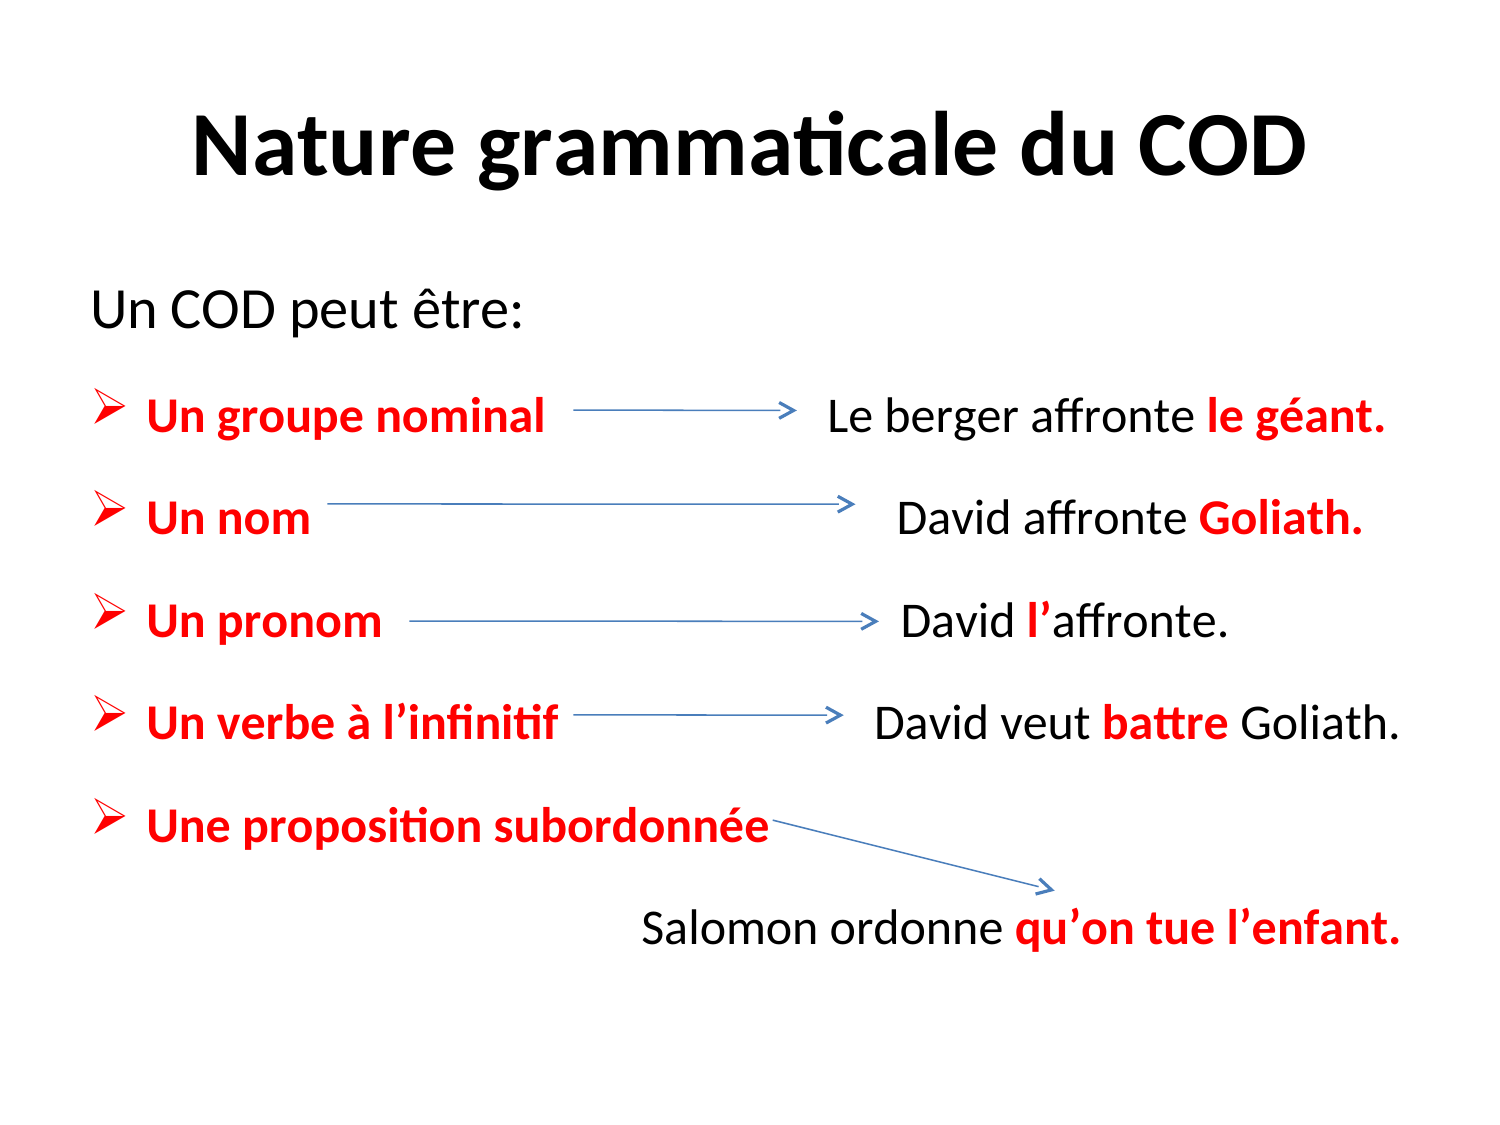

# Nature grammaticale du COD
Un COD peut être:
Un groupe nominal Le berger affronte le géant.
Un nom David affronte Goliath.
Un pronom David l’affronte.
Un verbe à l’infinitif David veut battre Goliath.
Une proposition subordonnée
 Salomon ordonne qu’on tue l’enfant.